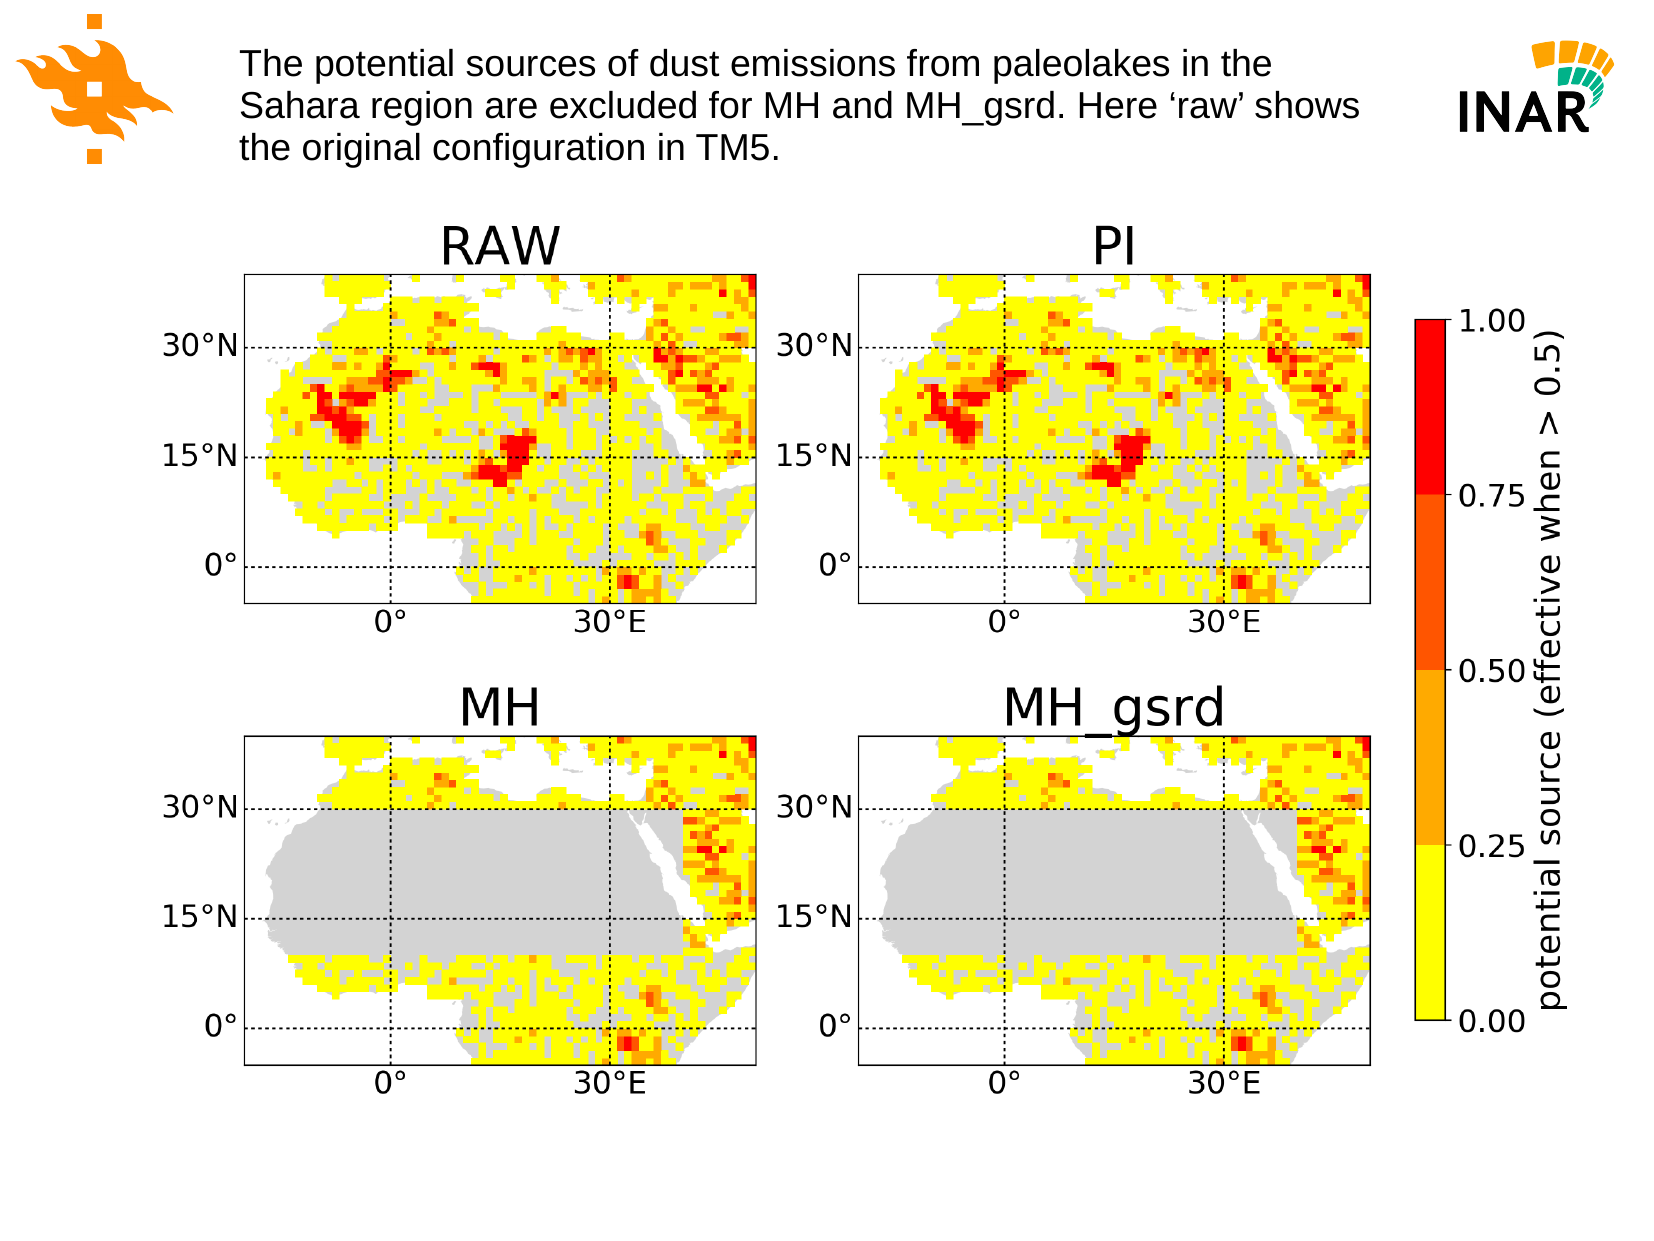

The potential sources of dust emissions from paleolakes in the Sahara region are excluded for MH and MH_gsrd. Here ‘raw’ shows the original configuration in TM5.